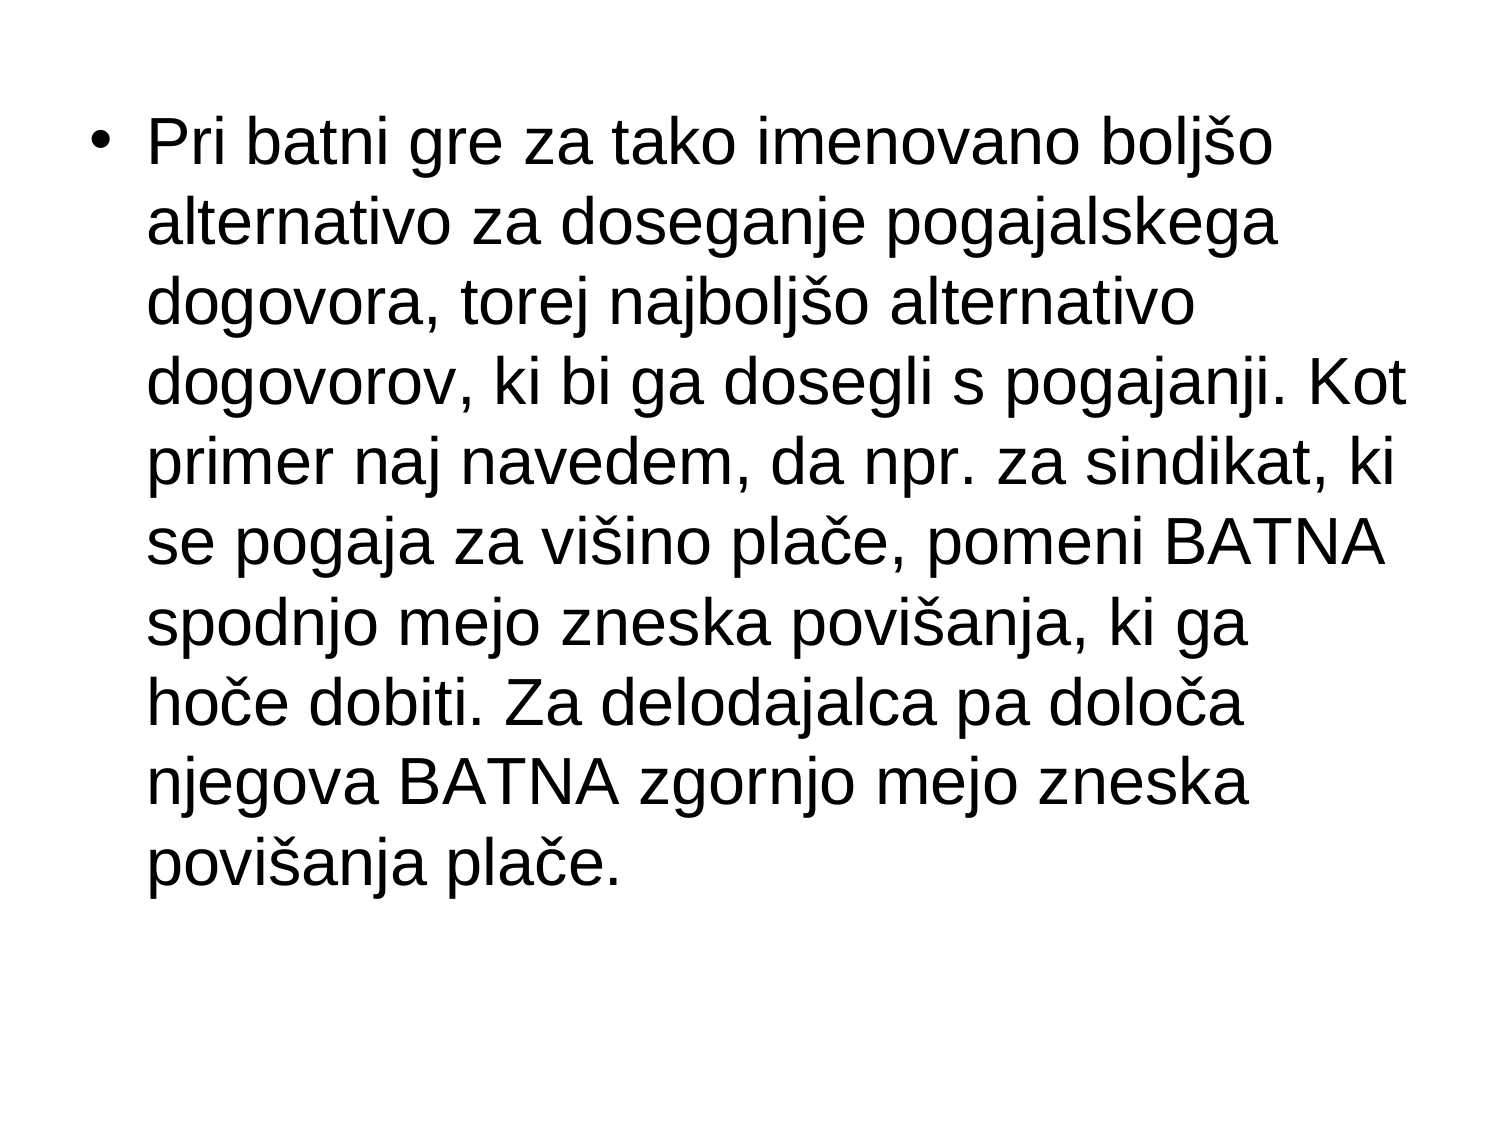

#
Pri batni gre za tako imenovano boljšo alternativo za doseganje pogajalskega dogovora, torej najboljšo alternativo dogovorov, ki bi ga dosegli s pogajanji. Kot primer naj navedem, da npr. za sindikat, ki se pogaja za višino plače, pomeni BATNA spodnjo mejo zneska povišanja, ki ga hoče dobiti. Za delodajalca pa določa njegova BATNA zgornjo mejo zneska povišanja plače.